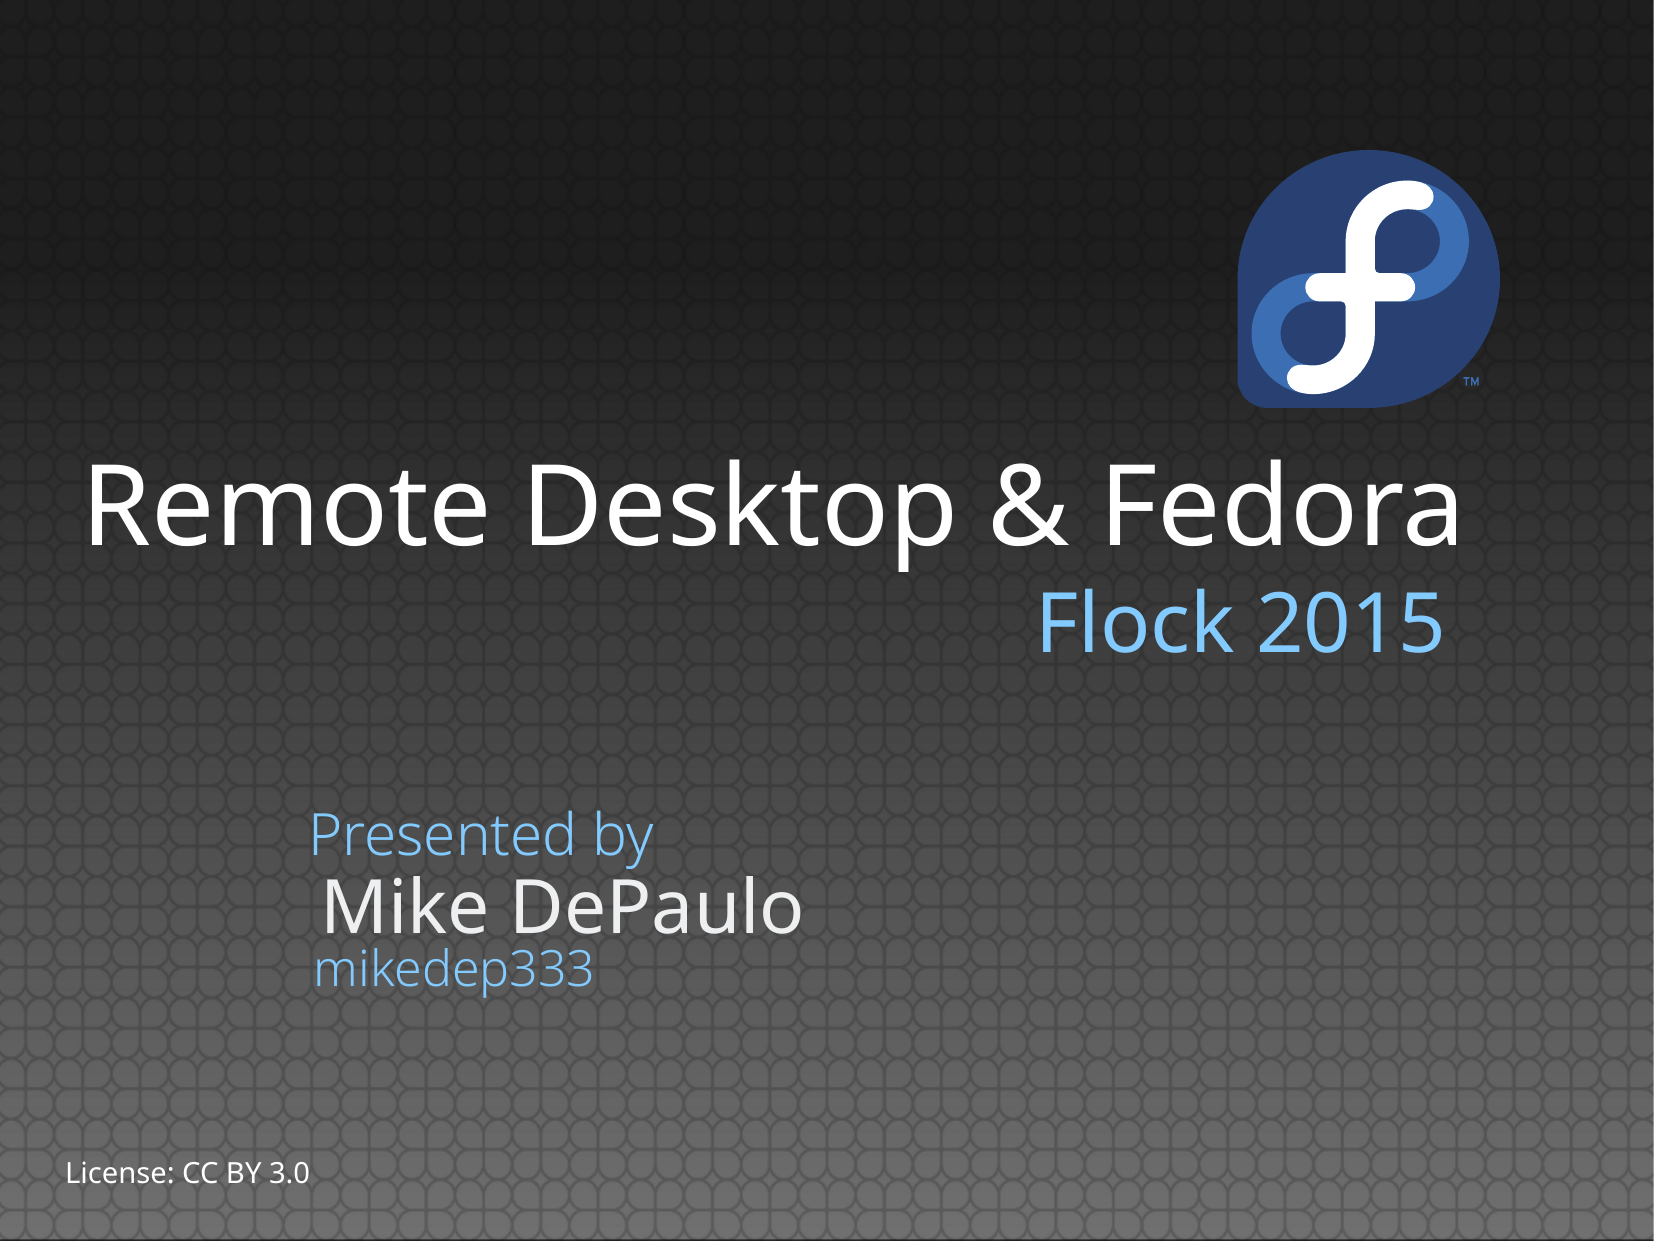

Remote Desktop & Fedora
Flock 2015
Presented by
Mike DePaulo
mikedep333
License: CC BY 3.0